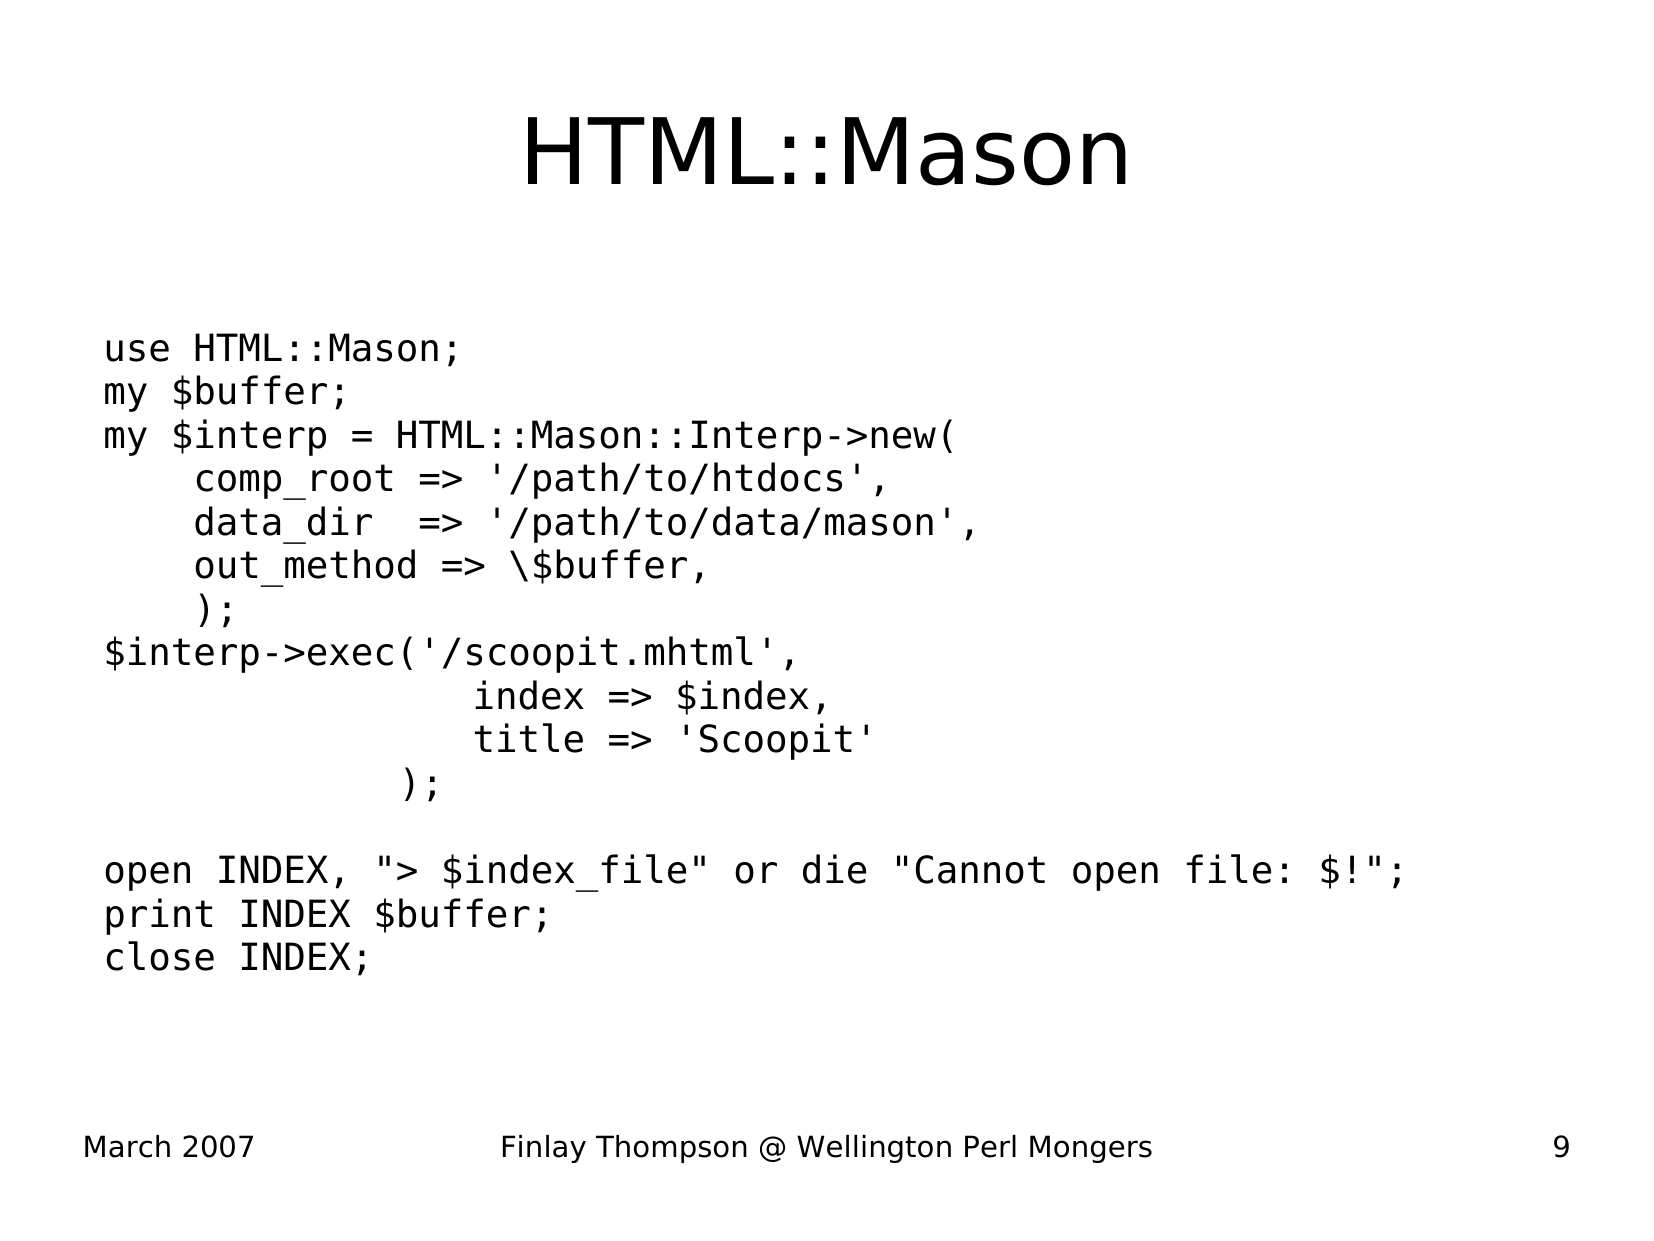

# HTML::Mason
use HTML::Mason;
my $buffer;
my $interp = HTML::Mason::Interp->new(
 comp_root => '/path/to/htdocs',
 data_dir => '/path/to/data/mason',
 out_method => \$buffer,
 );
$interp->exec('/scoopit.mhtml',
					index => $index,
					title => 'Scoopit'
				);
open INDEX, "> $index_file" or die "Cannot open file: $!";
print INDEX $buffer;
close INDEX;
March 2007
Finlay Thompson @ Wellington Perl Mongers
9